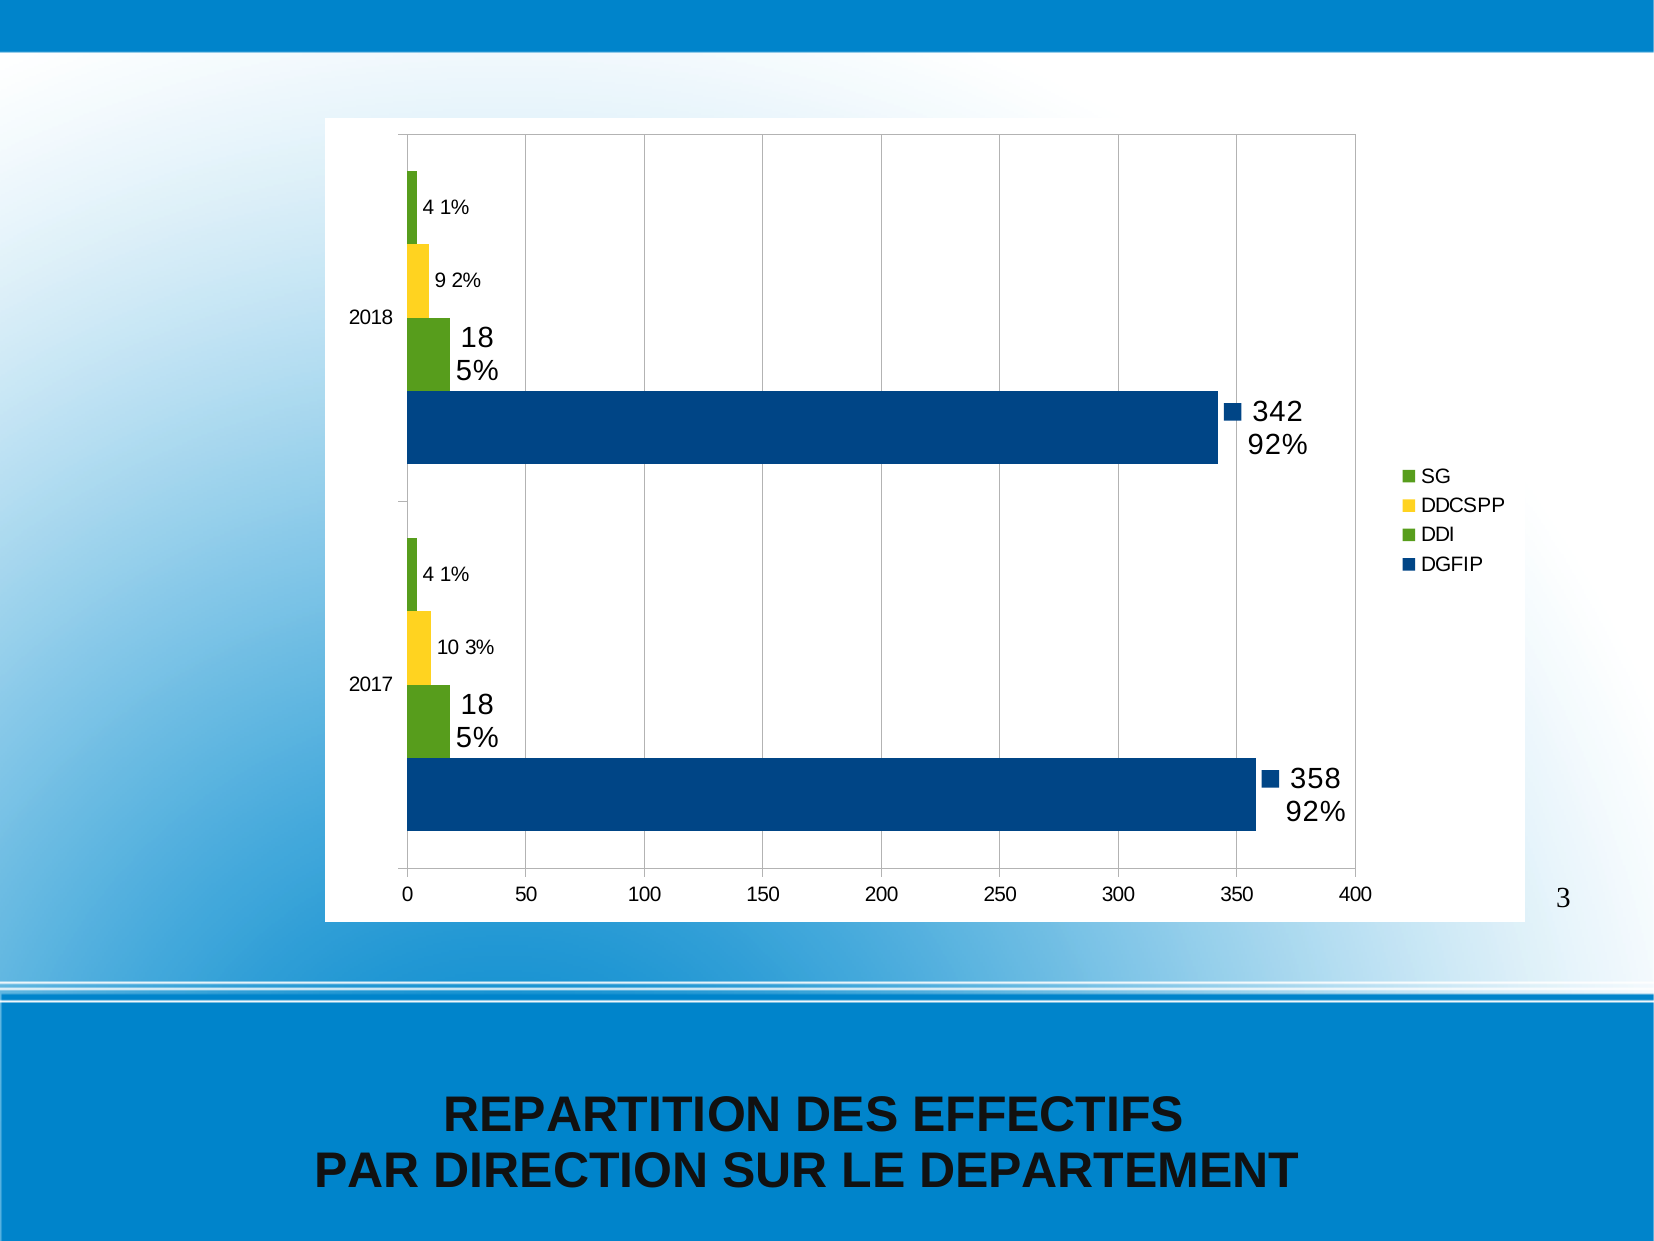

### Chart
| Category | DGFIP | DDI | DDCSPP | SG |
|---|---|---|---|---|
| 2017 | 358.0 | 18.0 | 10.0 | 4.0 |
| 2018 | 342.0 | 18.0 | 9.0 | 4.0 |
[unsupported chart]
# REPARTITION DES EFFECTIFS PAR DIRECTION SUR LE DEPARTEMENT
3